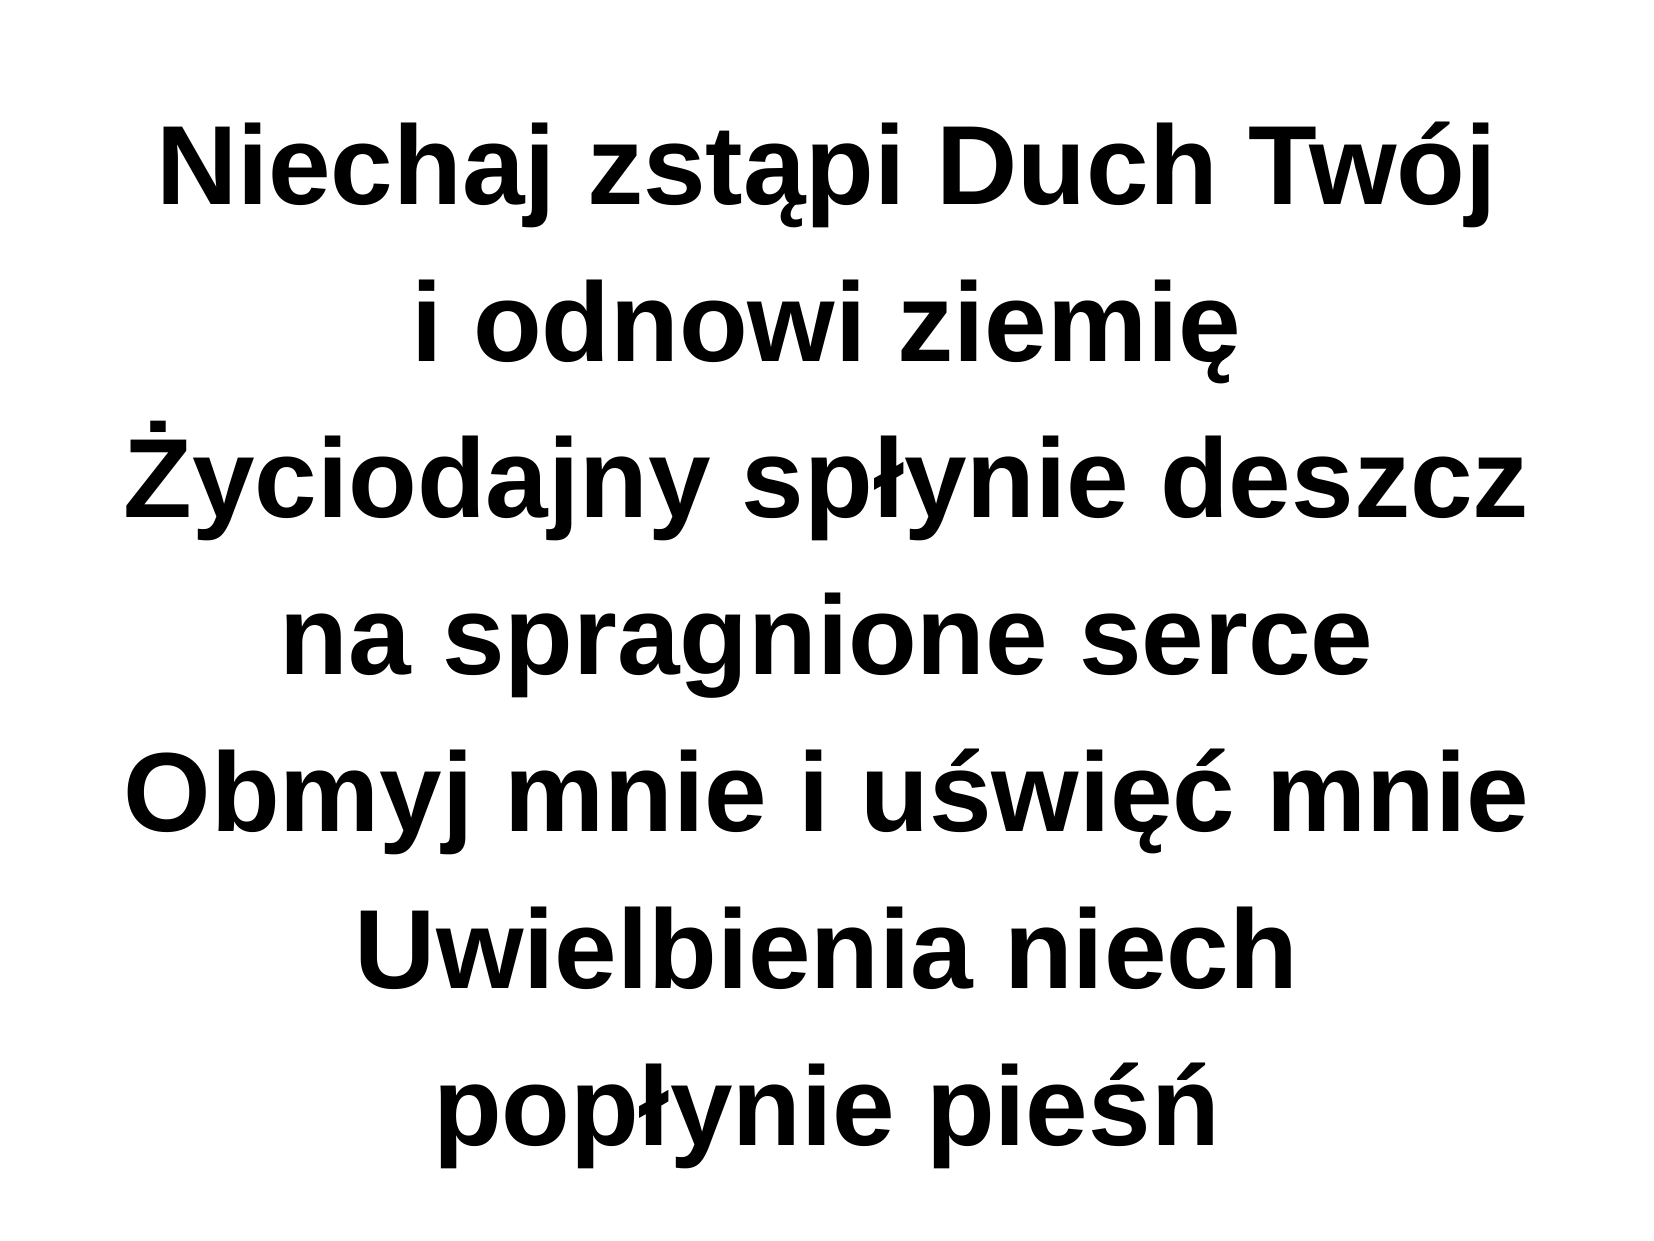

# Niechaj zstąpi Duch Twój
i odnowi ziemię
Życiodajny spłynie deszcz
na spragnione serce
Obmyj mnie i uświęć mnie
Uwielbienia niech
popłynie pieśń